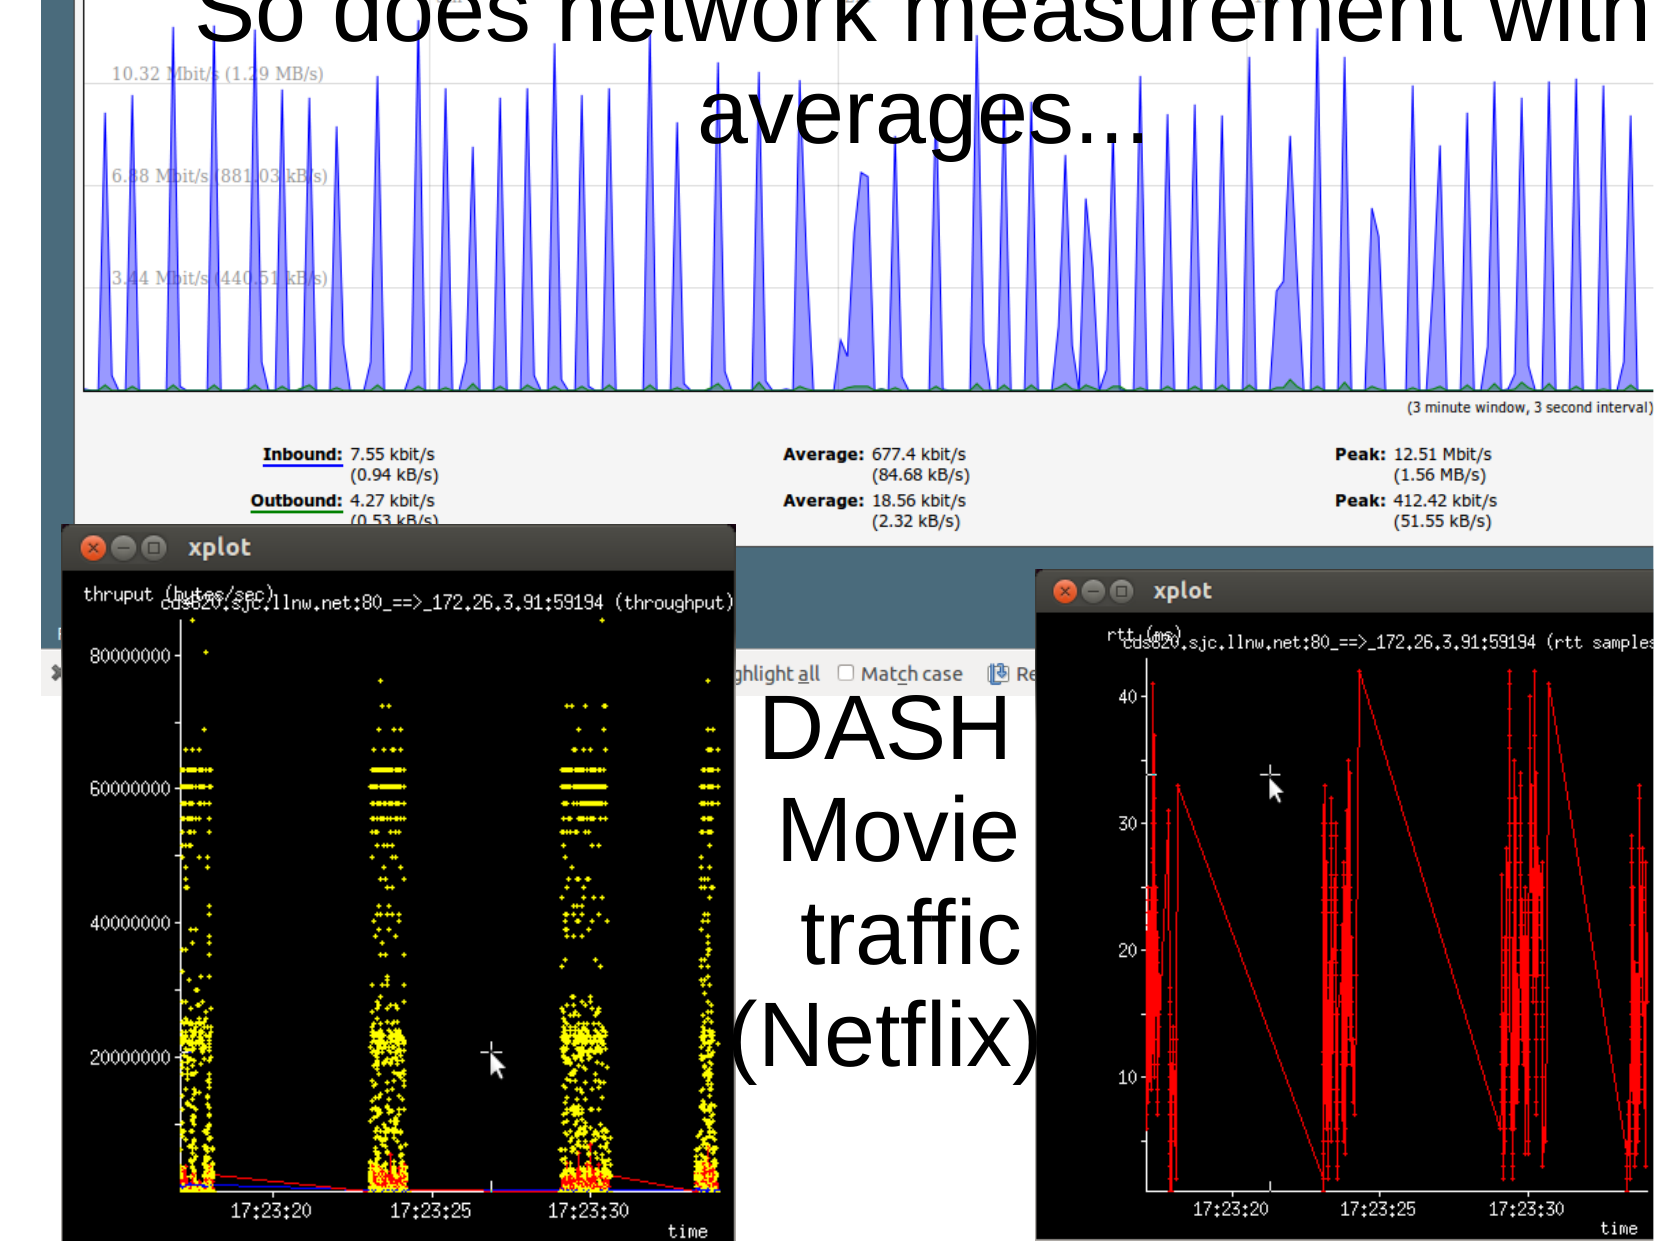

So does network measurement with averages...
DASH
Movie
traffic
(Netflix)
#